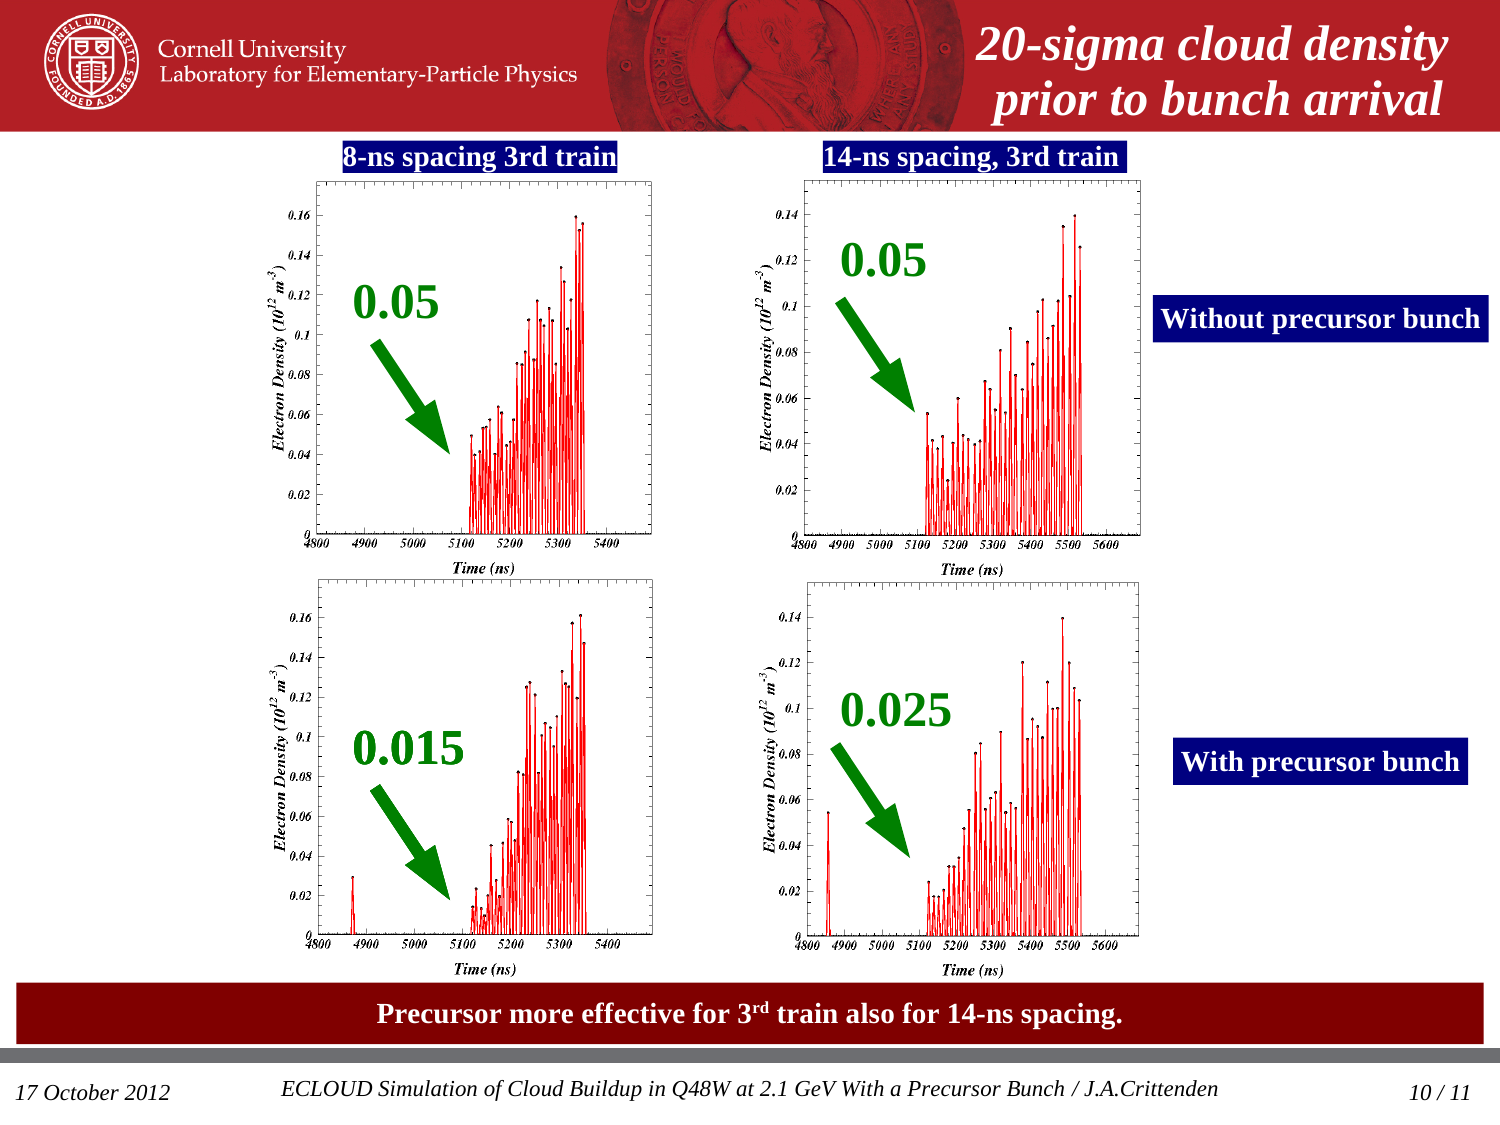

# 20-sigma cloud density prior to bunch arrival
8-ns spacing 3rd train
14-ns spacing, 3rd train
0.05
0.05
Without precursor bunch
0.025
0.015
0.015
0.015
With precursor bunch
Precursor more effective for 3rd train also for 14-ns spacing.